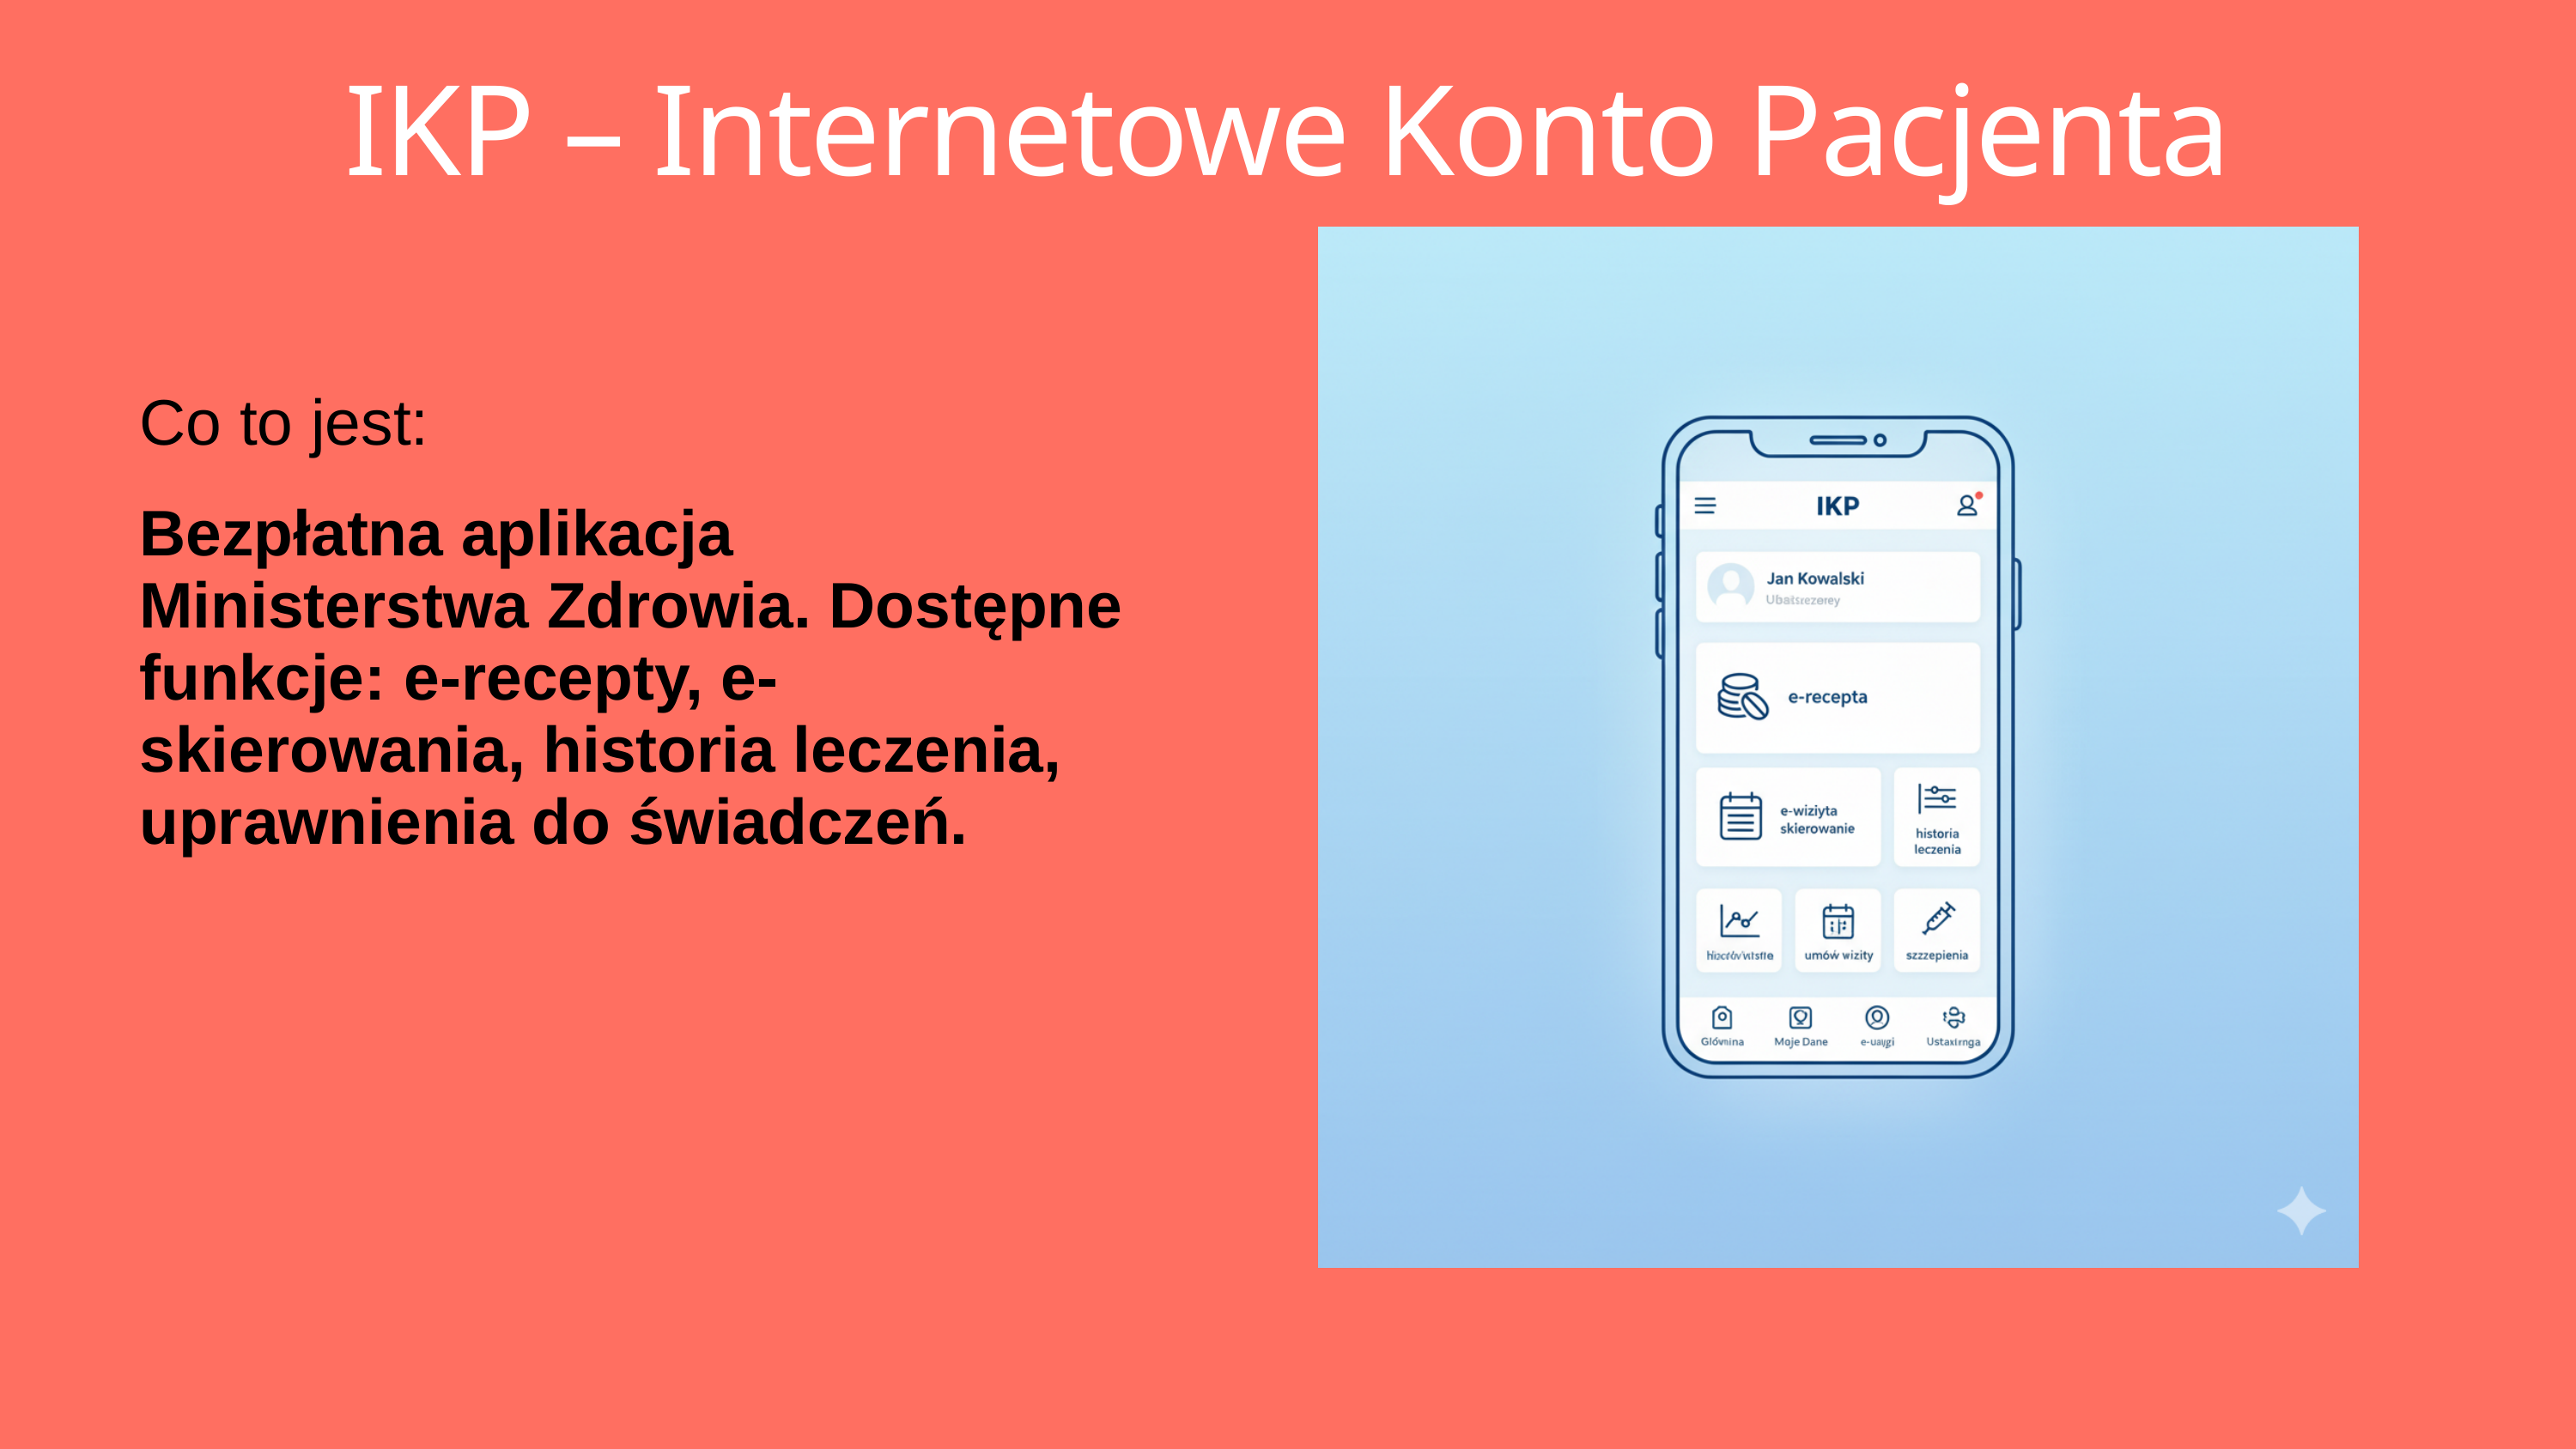

IKP – Internetowe Konto Pacjenta
Co to jest:
Bezpłatna aplikacja Ministerstwa Zdrowia. Dostępne funkcje: e-recepty, e-skierowania, historia leczenia, uprawnienia do świadczeń.